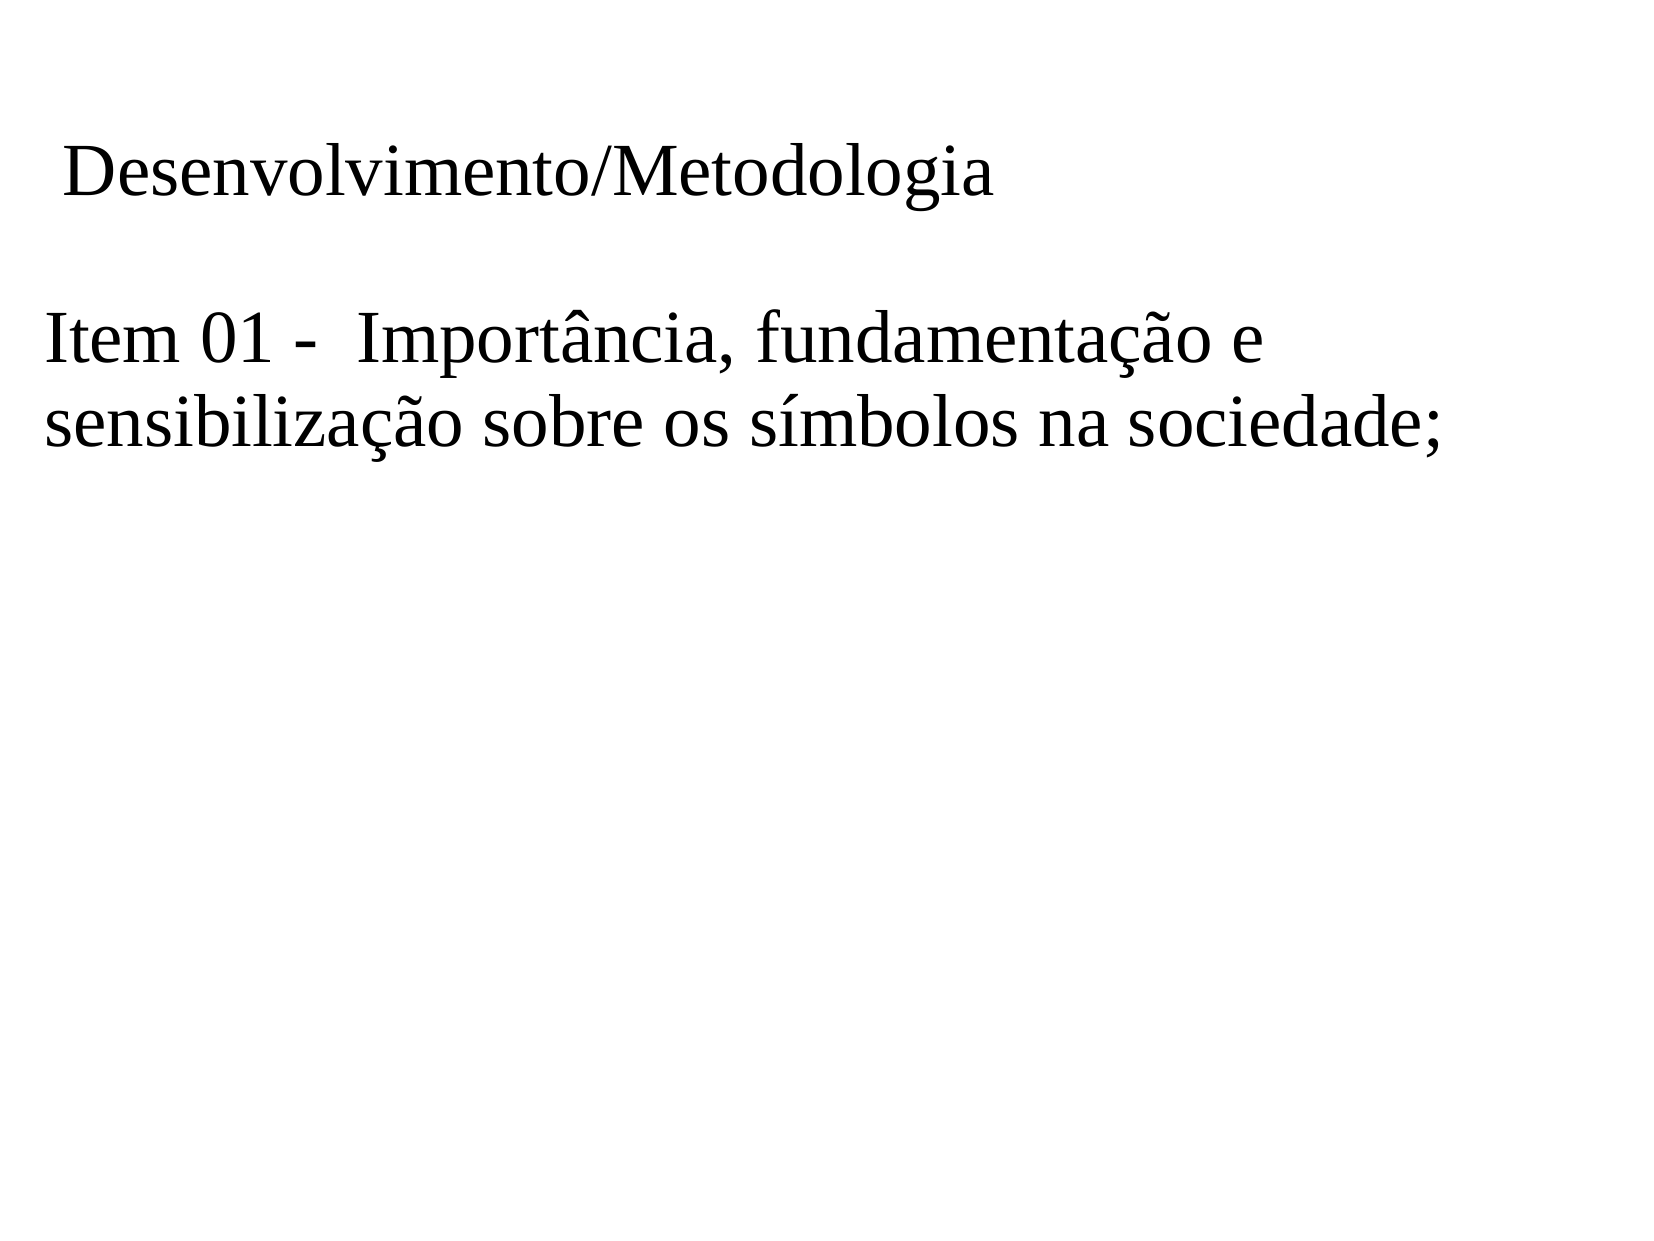

Desenvolvimento/Metodologia
Item 01 - Importância, fundamentação e sensibilização sobre os símbolos na sociedade;